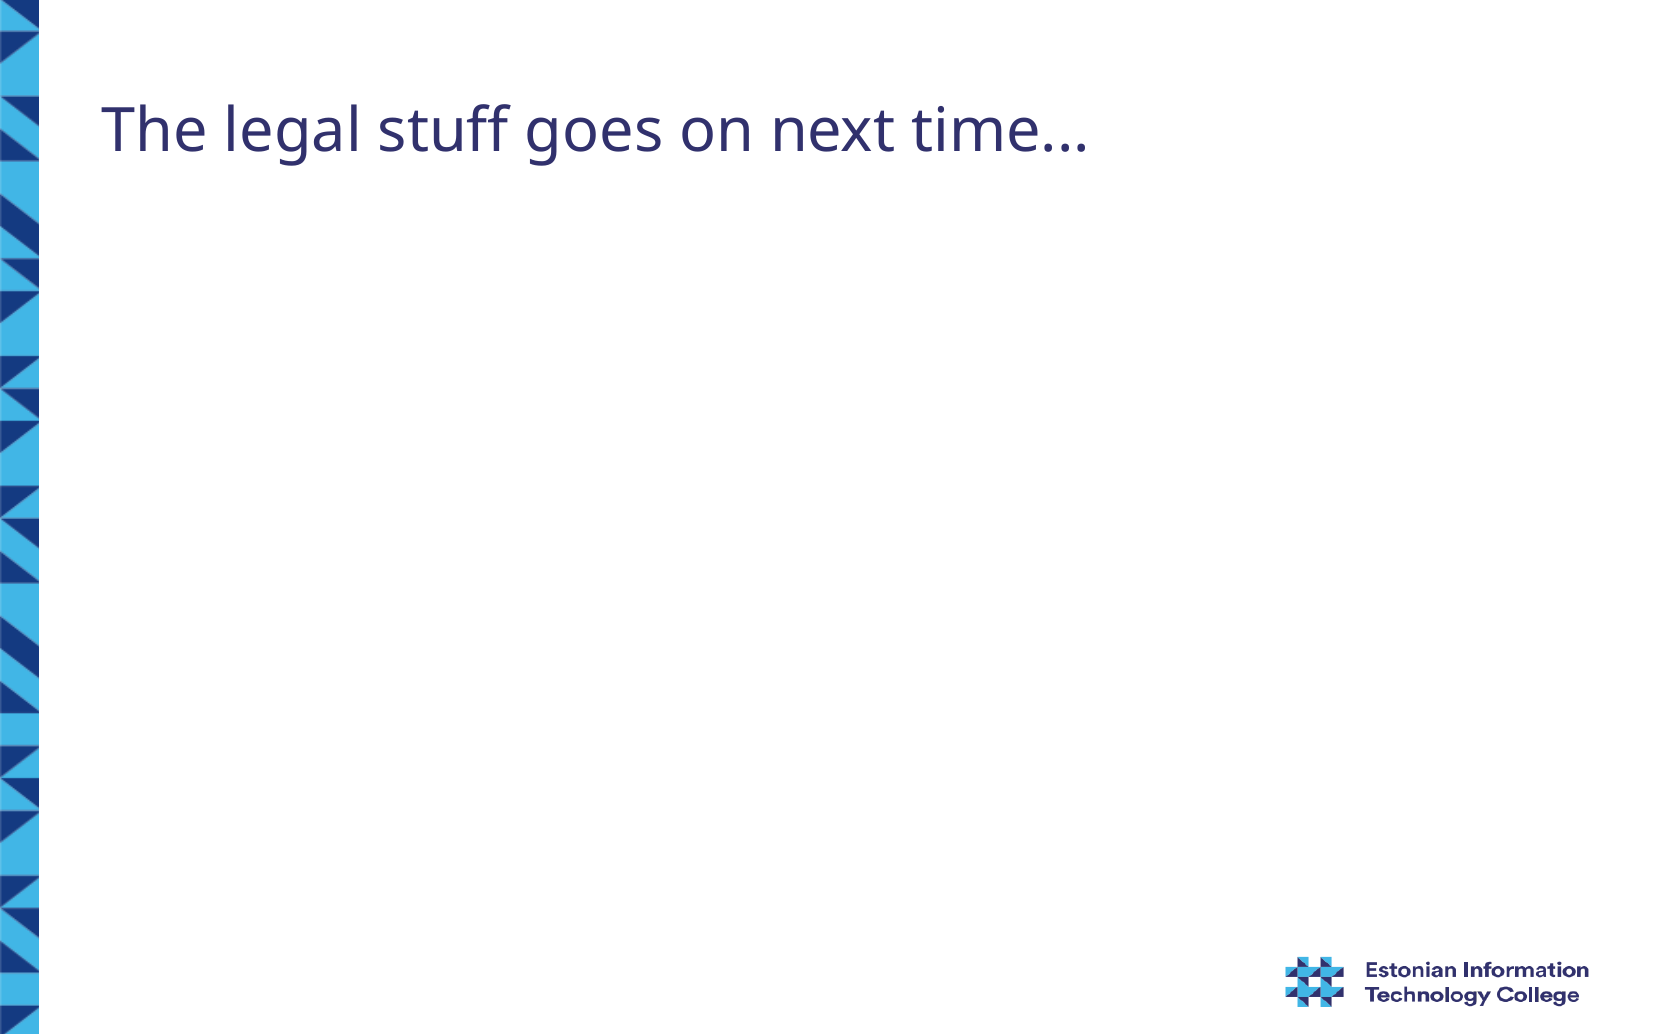

# The legal stuff goes on next time...